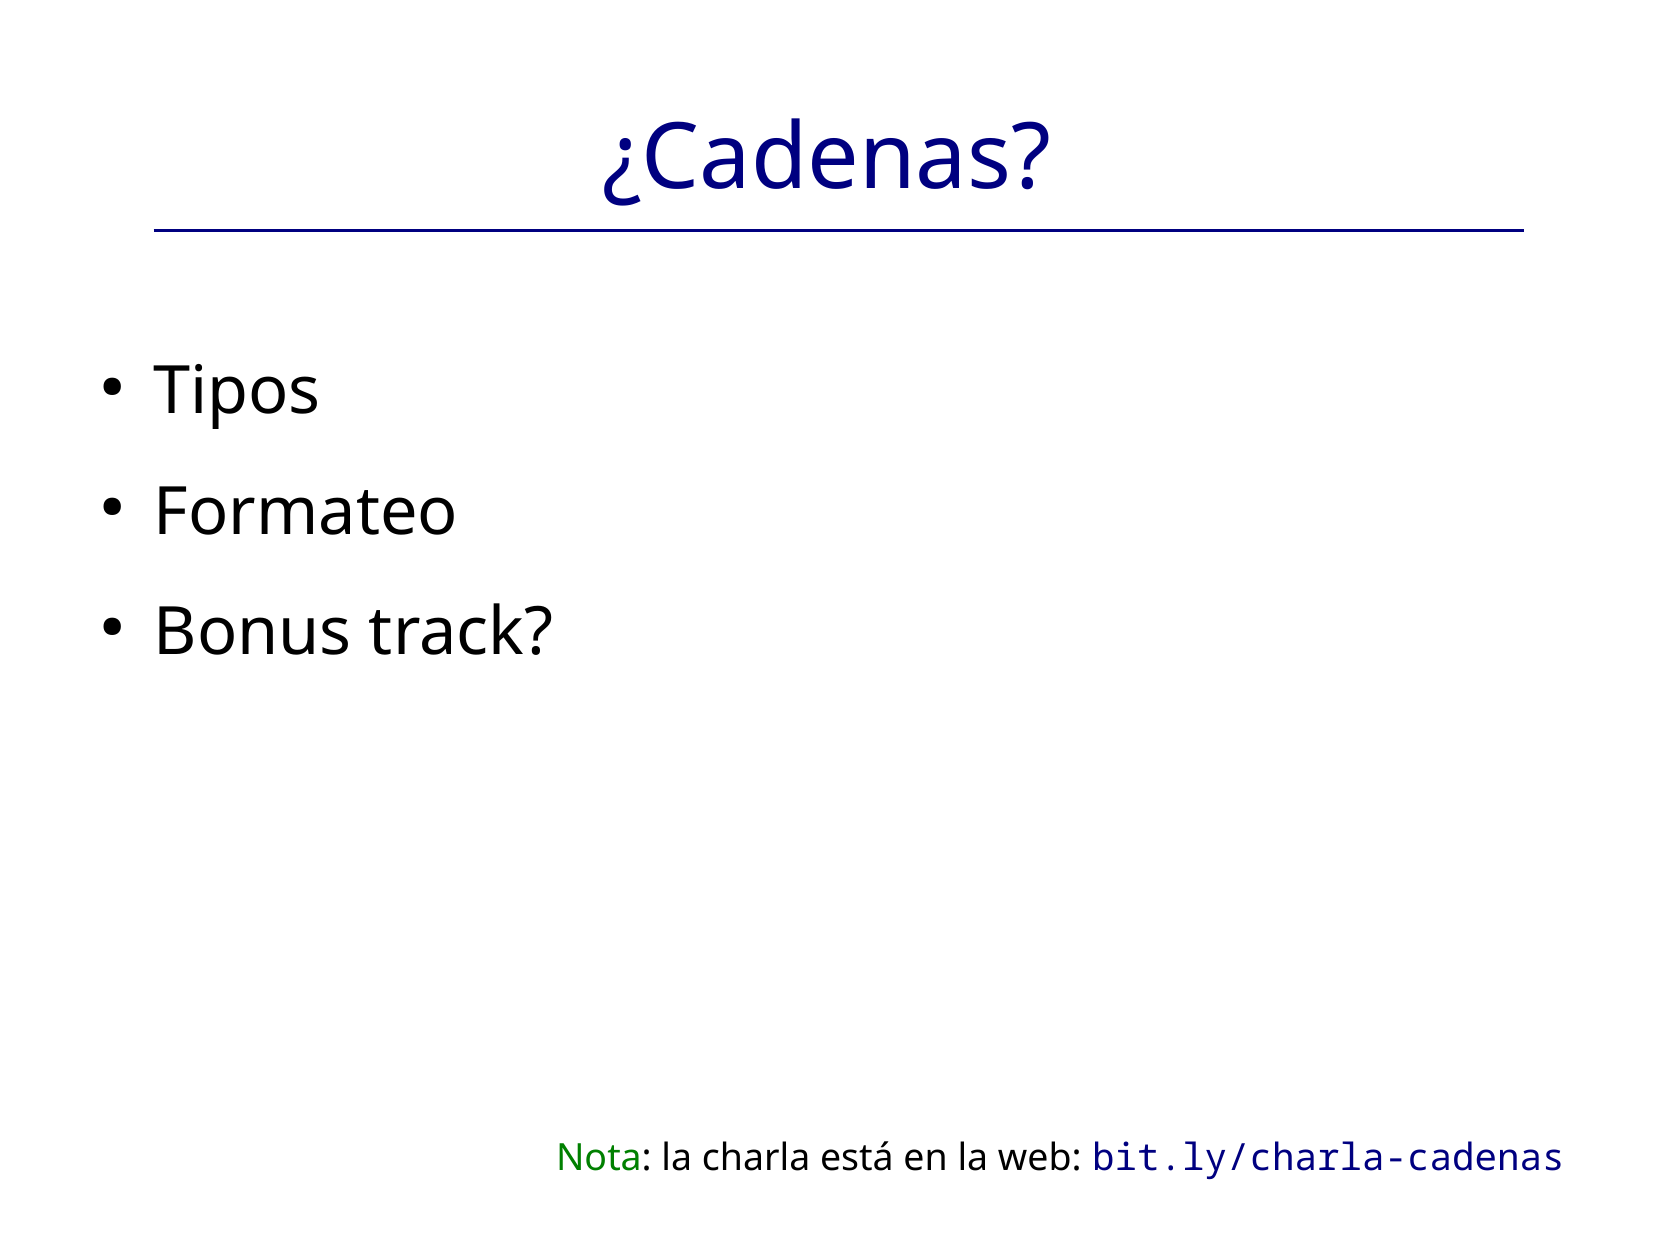

# ¿Cadenas?
Tipos
Formateo
Bonus track?
Nota: la charla está en la web: bit.ly/charla-cadenas